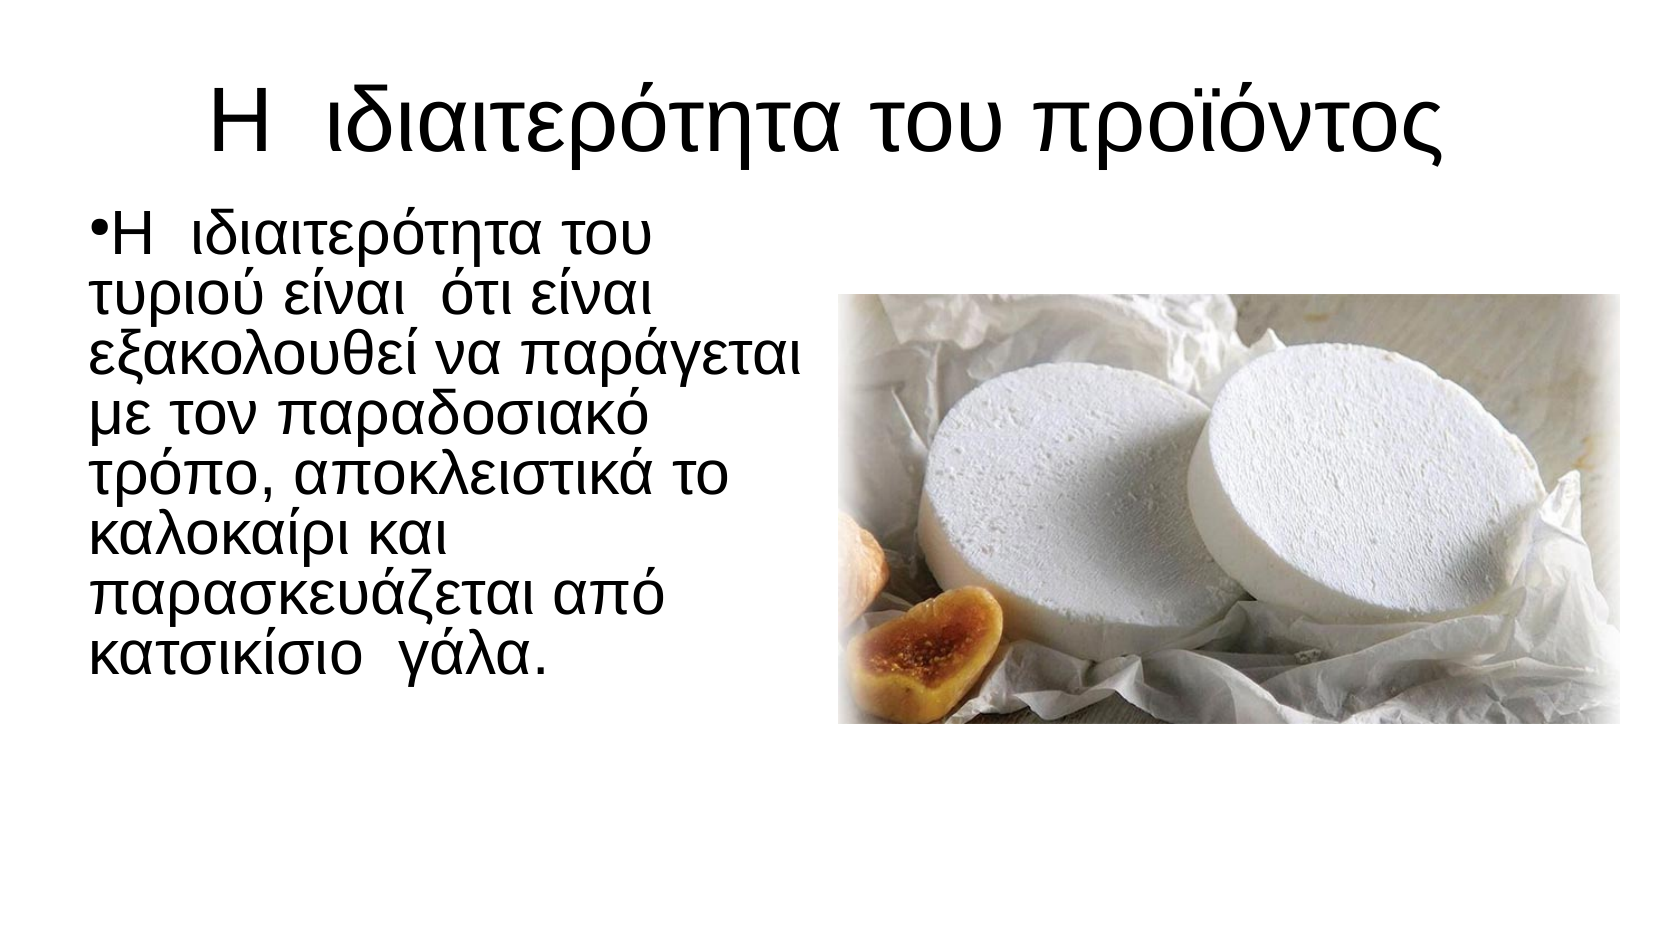

# Η ιδιαιτερότητα του προϊόντος
Η ιδιαιτερότητα του τυριού είναι ότι είναι εξακολουθεί να παράγεται με τον παραδοσιακό τρόπο, αποκλειστικά το καλοκαίρι και παρασκευάζεται από κατσικίσιο γάλα.